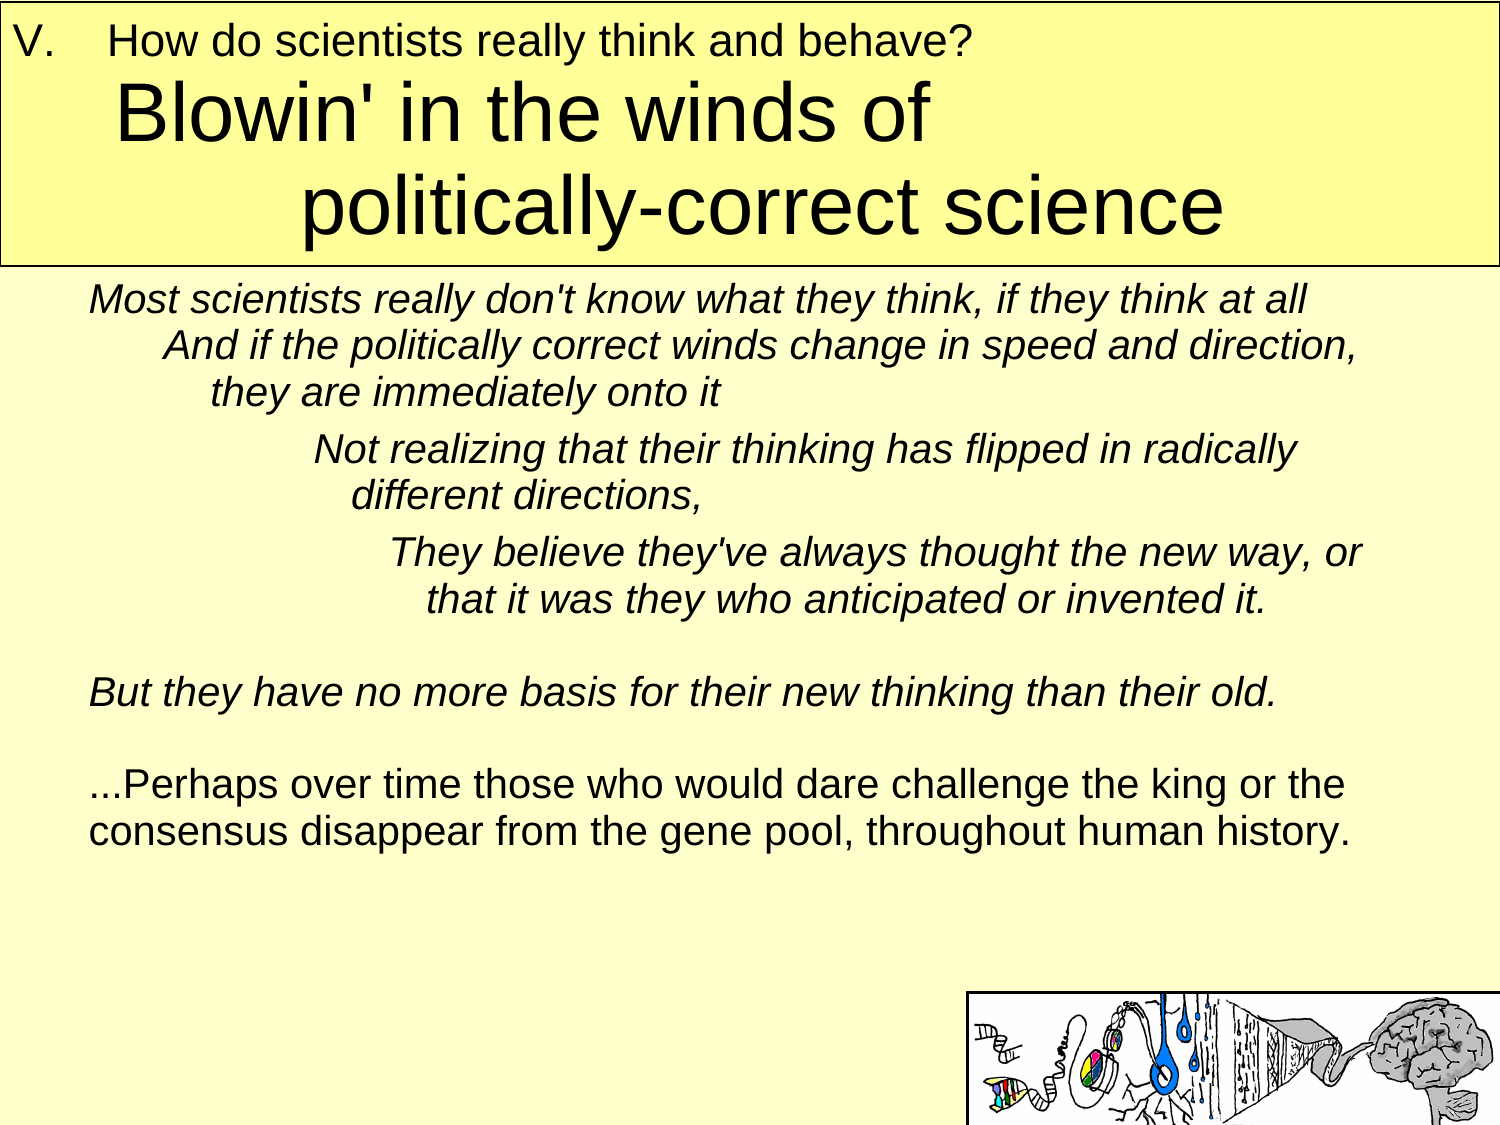

# V. How do scientists really think and behave? Blowin' in the winds of politically-correct science
Most scientists really don't know what they think, if they think at all
And if the politically correct winds change in speed and direction, they are immediately onto it
Not realizing that their thinking has flipped in radically different directions,
They believe they've always thought the new way, or that it was they who anticipated or invented it.
But they have no more basis for their new thinking than their old.
...Perhaps over time those who would dare challenge the king or the consensus disappear from the gene pool, throughout human history.